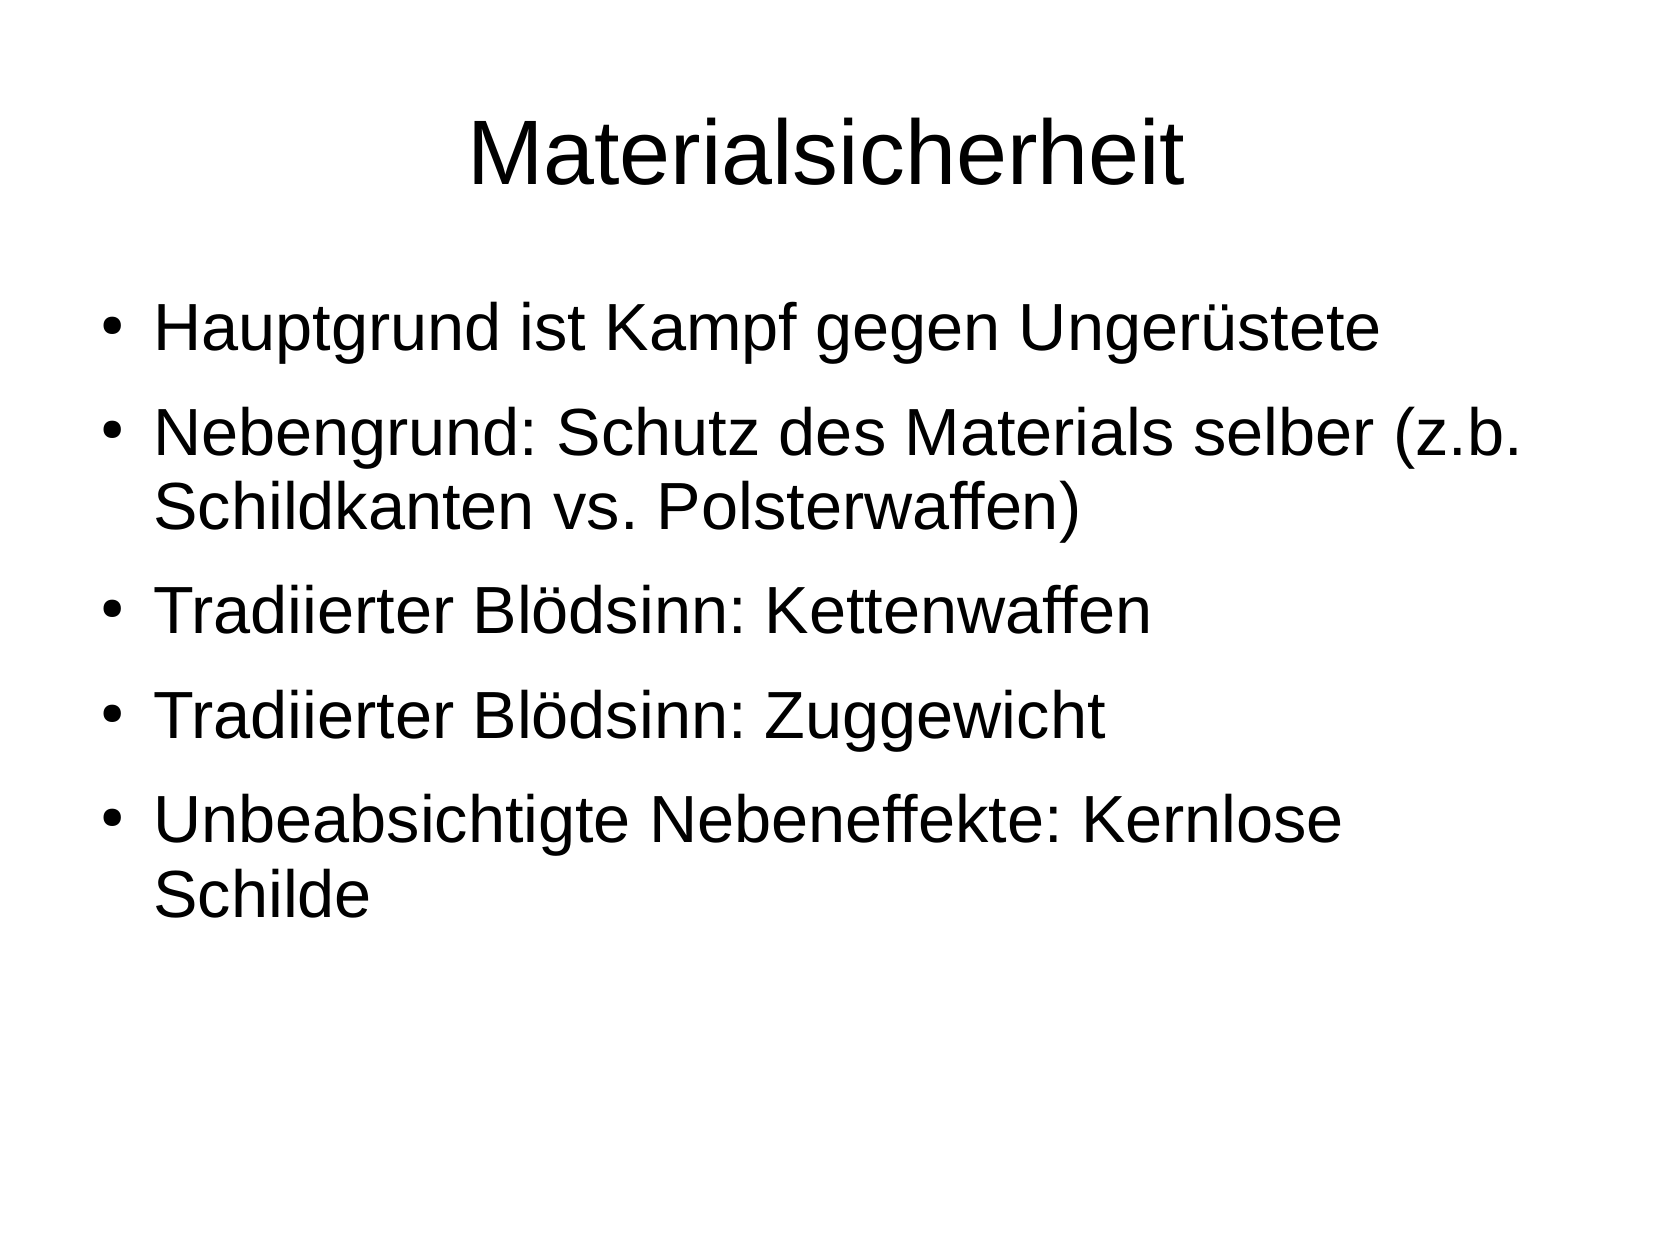

# Materialsicherheit
Hauptgrund ist Kampf gegen Ungerüstete
Nebengrund: Schutz des Materials selber (z.b. Schildkanten vs. Polsterwaffen)
Tradiierter Blödsinn: Kettenwaffen
Tradiierter Blödsinn: Zuggewicht
Unbeabsichtigte Nebeneffekte: Kernlose Schilde